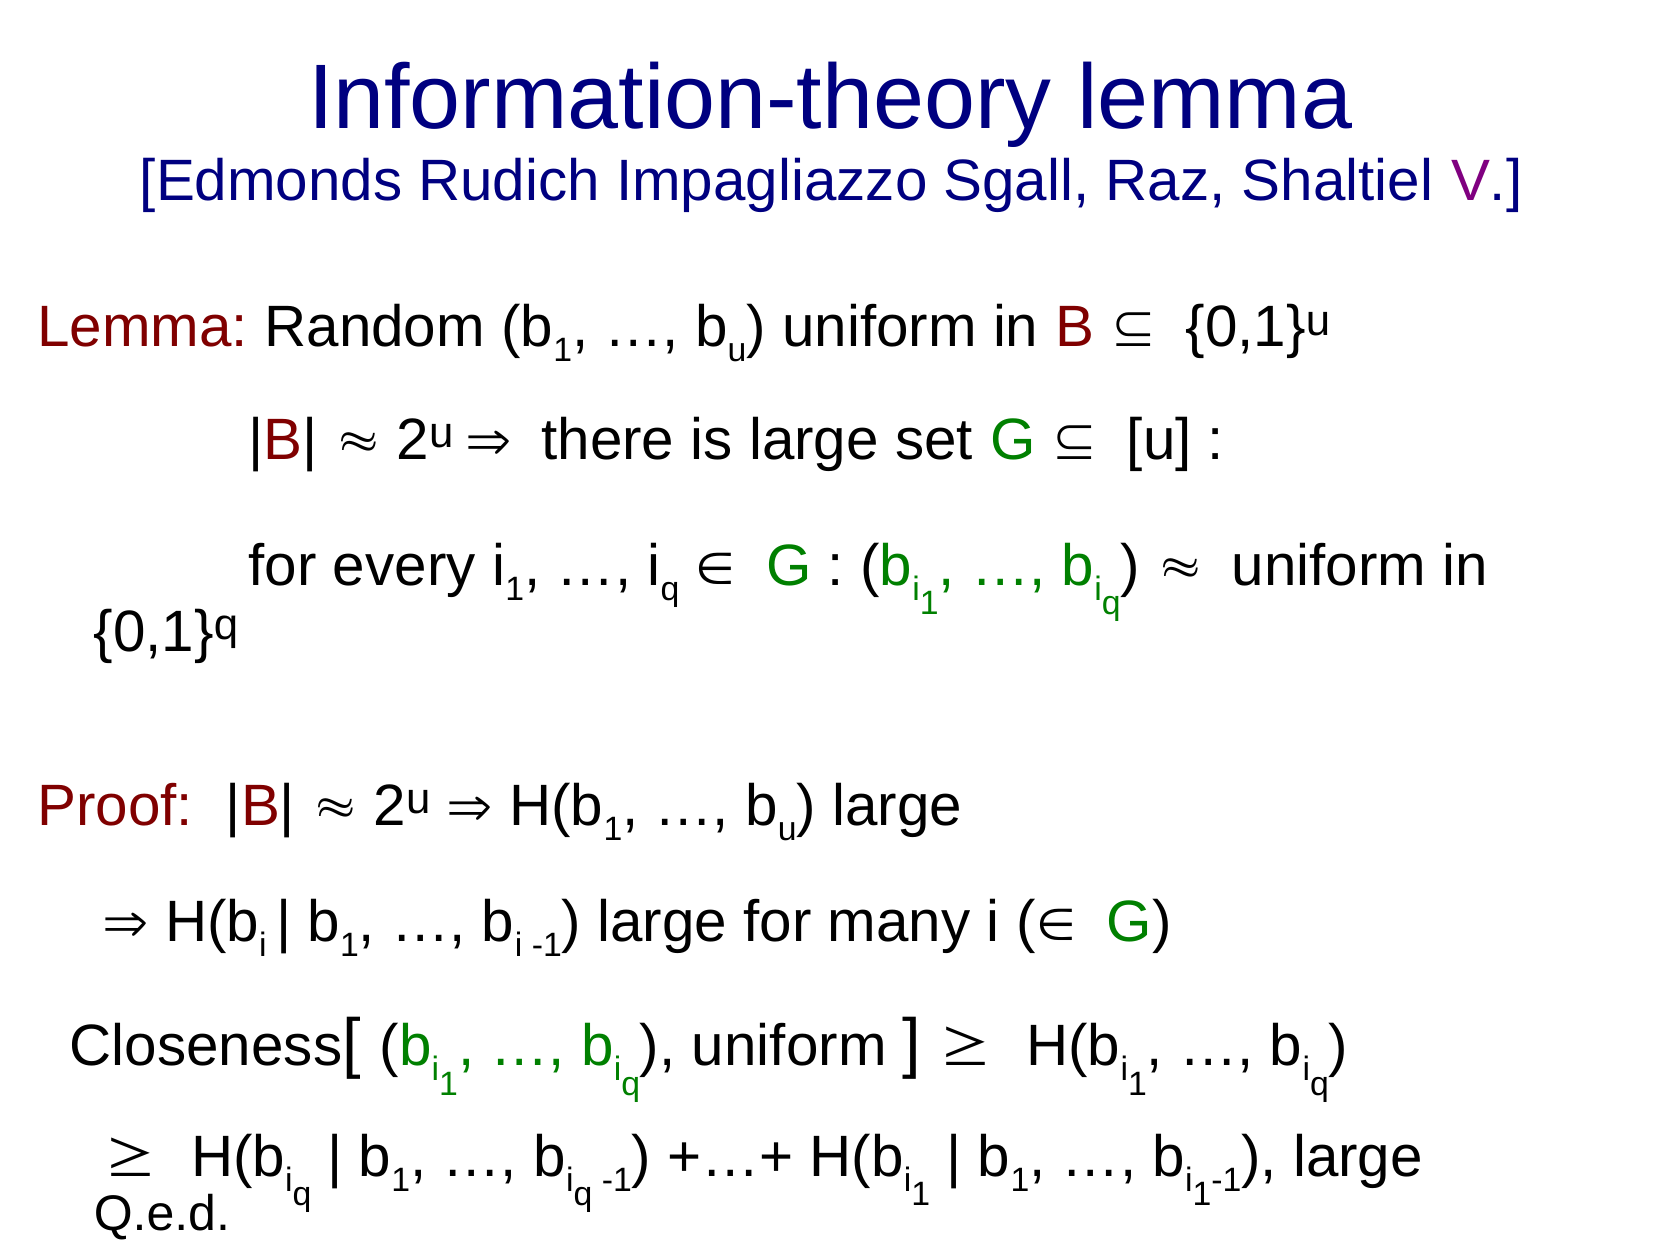

# Information-theory lemma [Edmonds Rudich Impagliazzo Sgall, Raz, Shaltiel V.]
Lemma: Random (b1, …, bu) uniform in B  {0,1}u
 |B|  2u there is large set G [u] :
 for every i1, …, iq G : (bi1, …, biq) uniform in {0,1}q
Proof: |B|  2u  H(b1, …, bu) large
  H(bi | b1, …, bi -1) large for many i (G)
 Closeness[ (bi1, …, biq), uniform ] H(bi1, …, biq)
 H(biq | b1, …, biq -1) +…+ H(bi1 | b1, …, bi1-1), large Q.e.d.